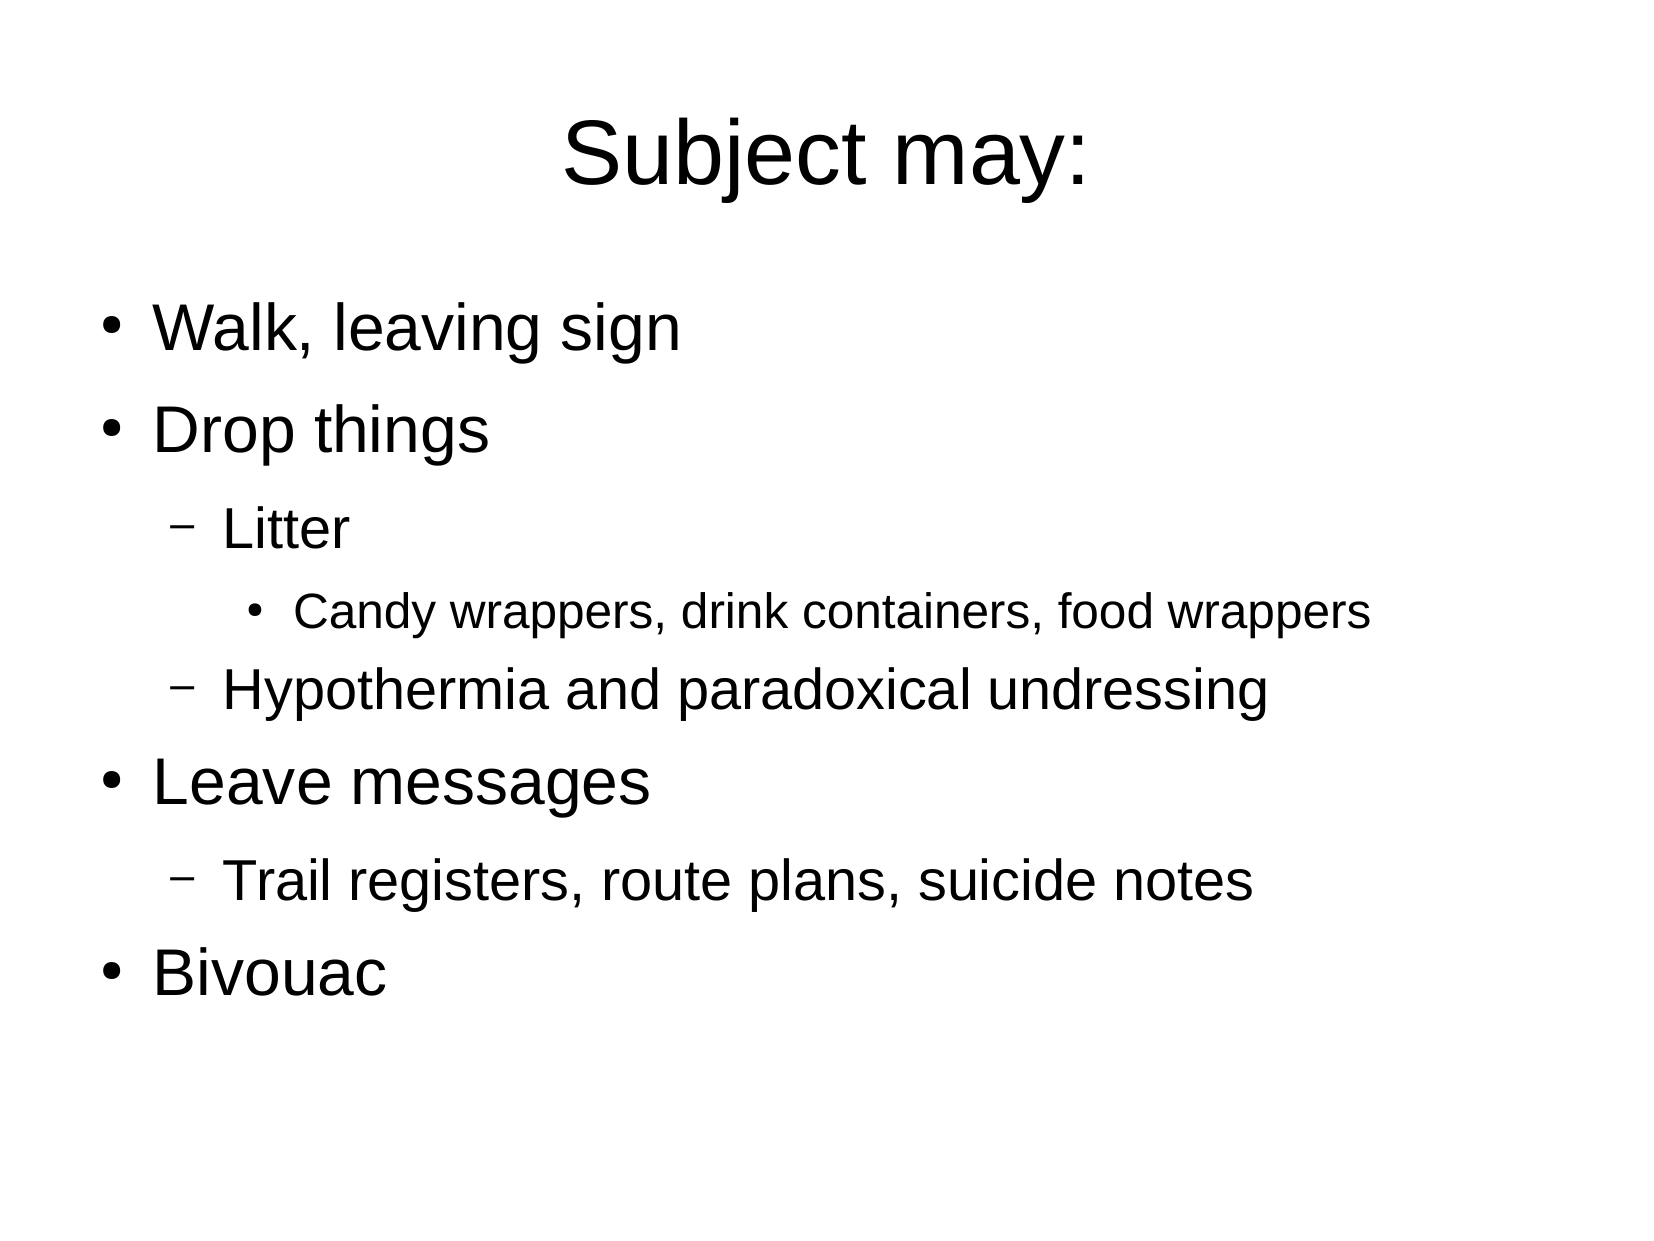

# Subject may:
Walk, leaving sign
Drop things
Litter
Candy wrappers, drink containers, food wrappers
Hypothermia and paradoxical undressing
Leave messages
Trail registers, route plans, suicide notes
Bivouac